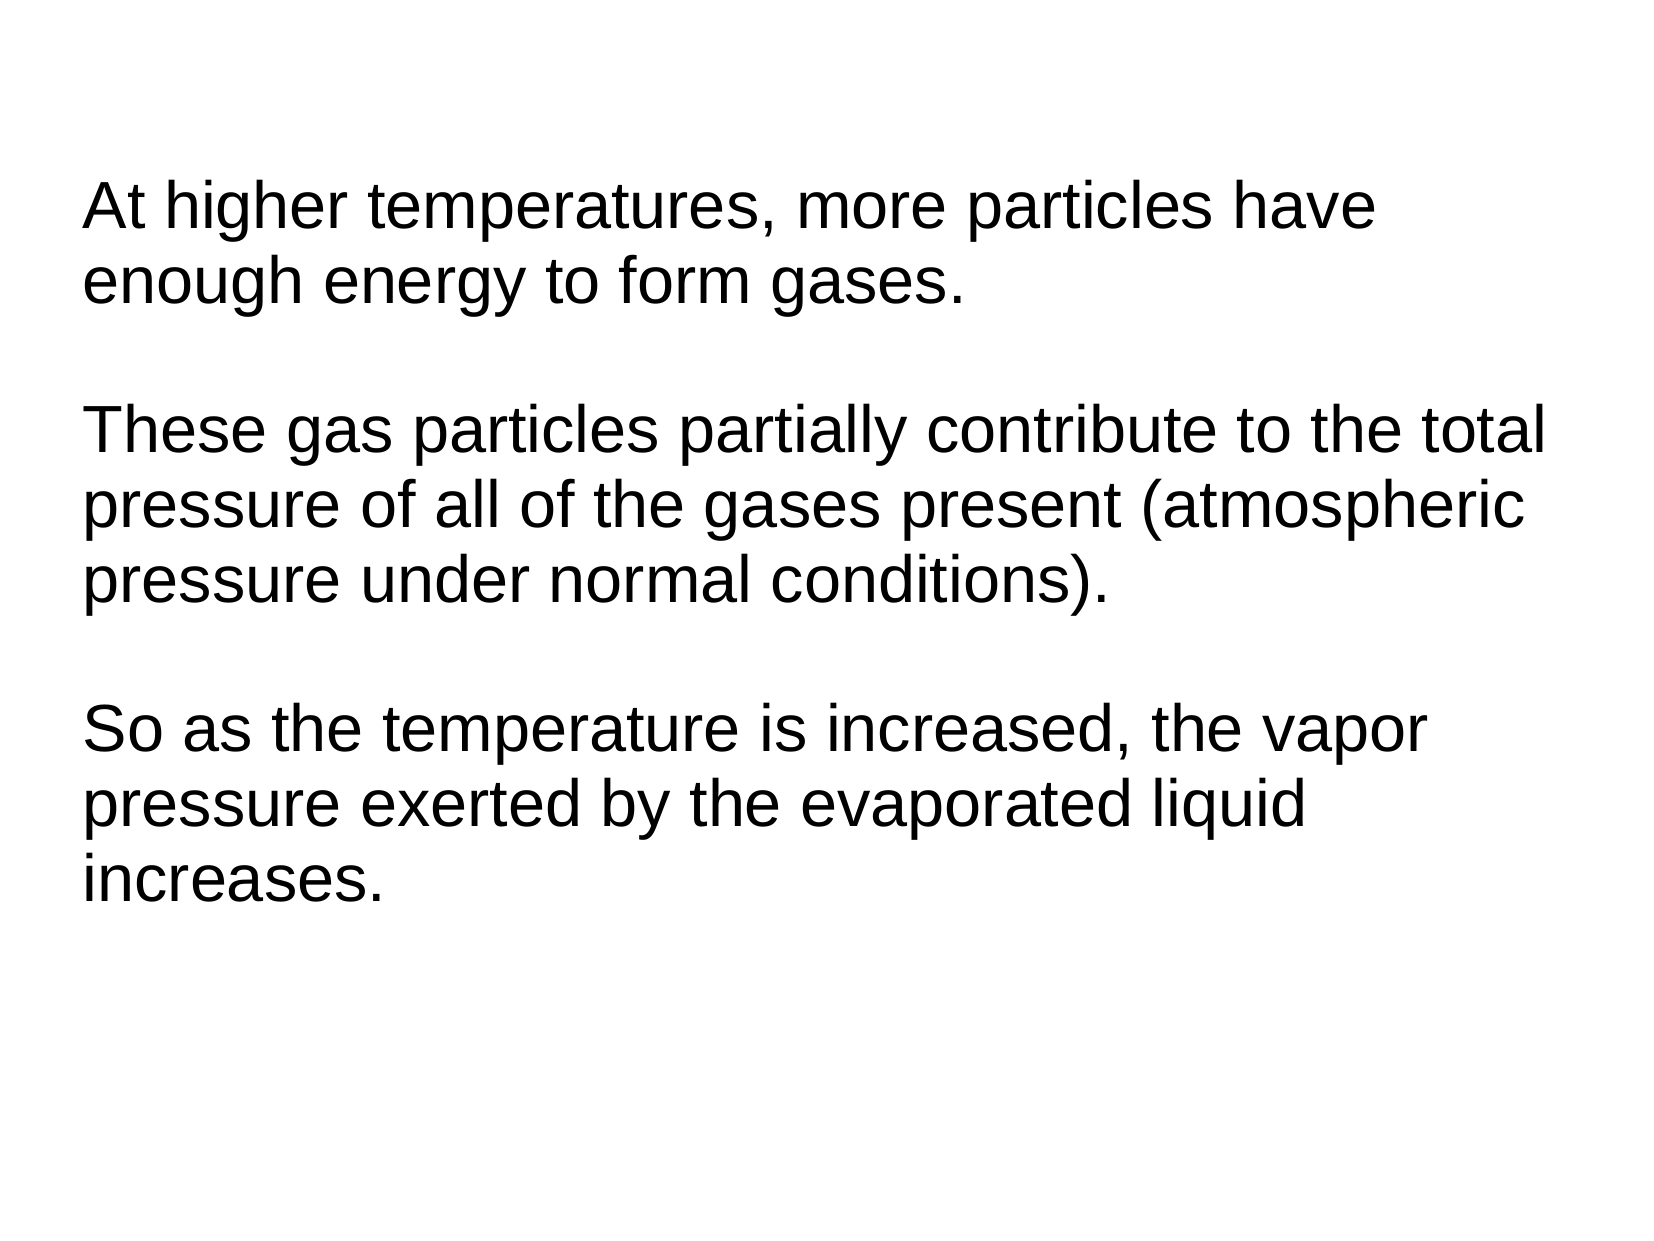

# At higher temperatures, more particles have enough energy to form gases.
These gas particles partially contribute to the total pressure of all of the gases present (atmospheric pressure under normal conditions).
So as the temperature is increased, the vapor pressure exerted by the evaporated liquid increases.